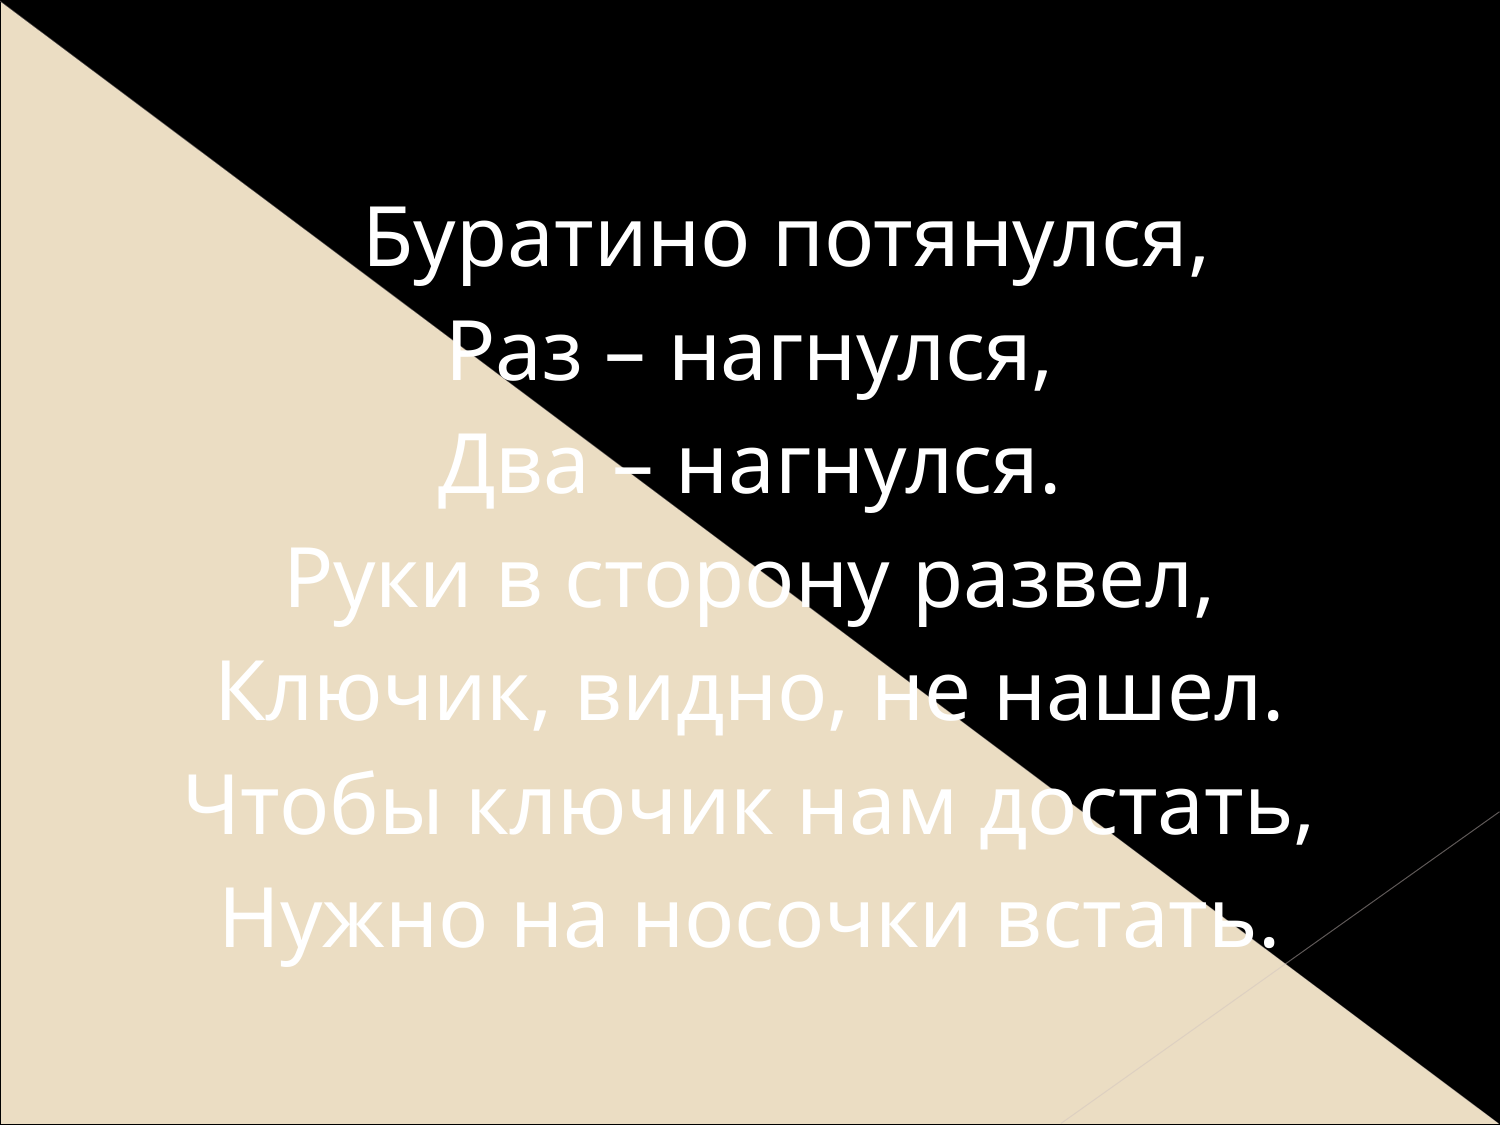

Буратино потянулся,
Раз – нагнулся,
Два – нагнулся.
Руки в сторону развел,
Ключик, видно, не нашел.
Чтобы ключик нам достать,
Нужно на носочки встать.